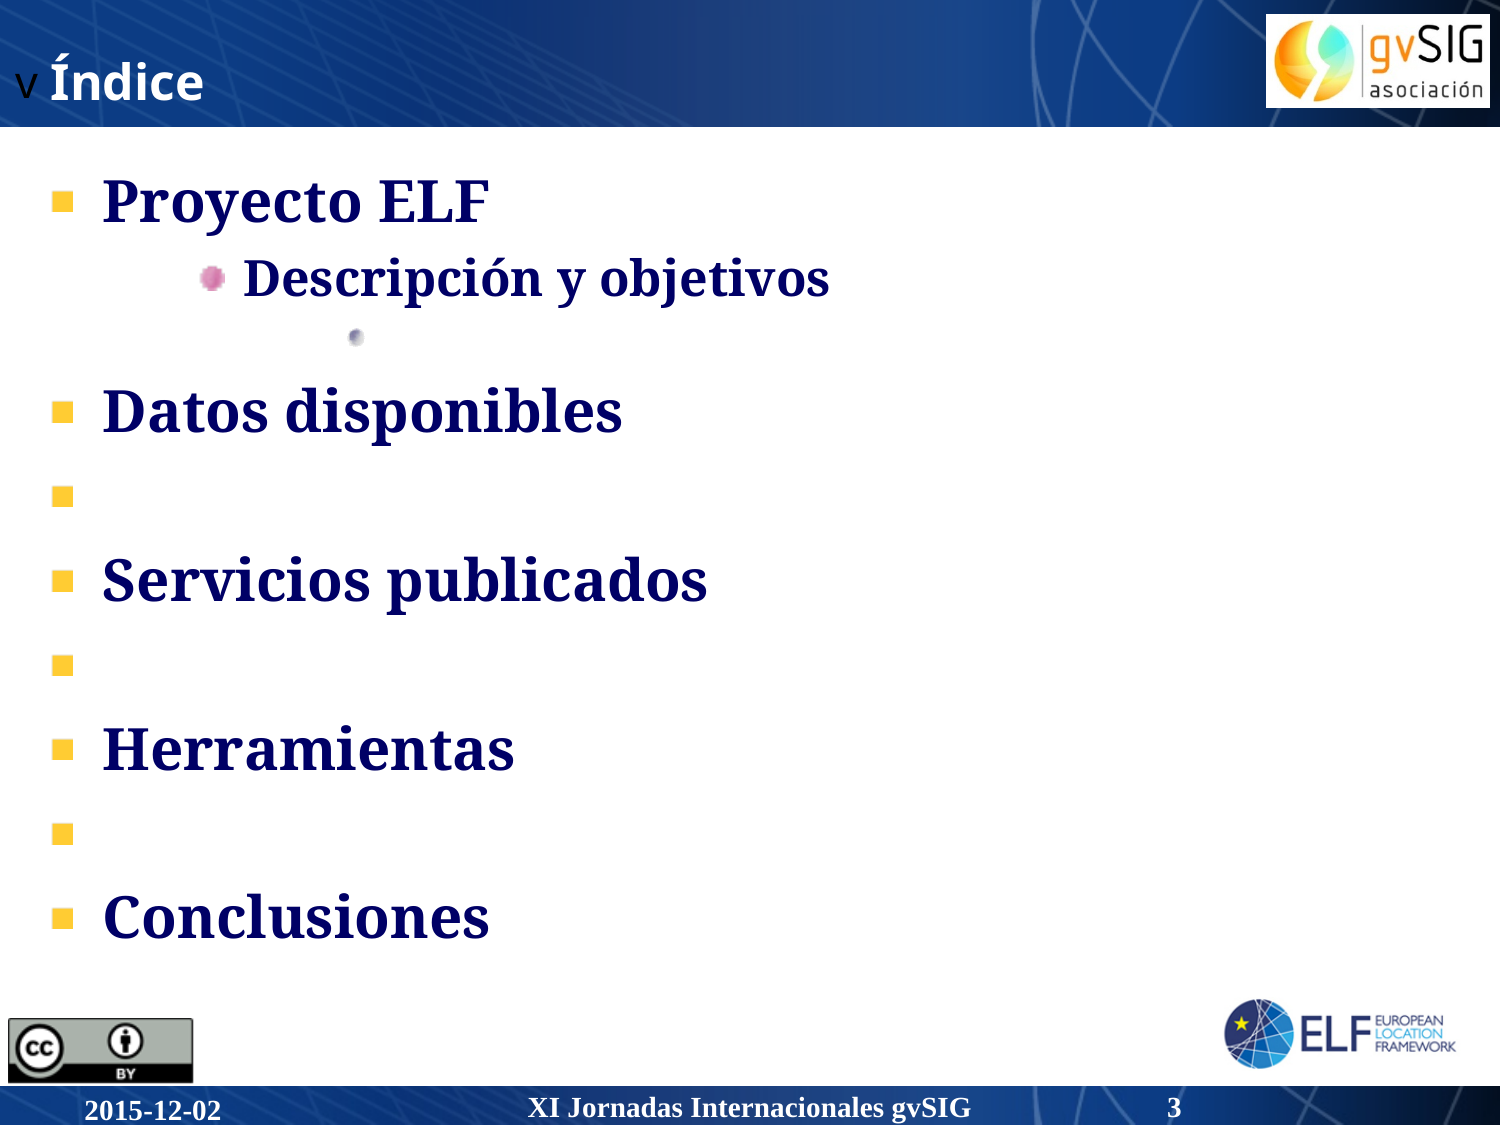

# Índice
Proyecto ELF
Descripción y objetivos
Datos disponibles
Servicios publicados
Herramientas
Conclusiones